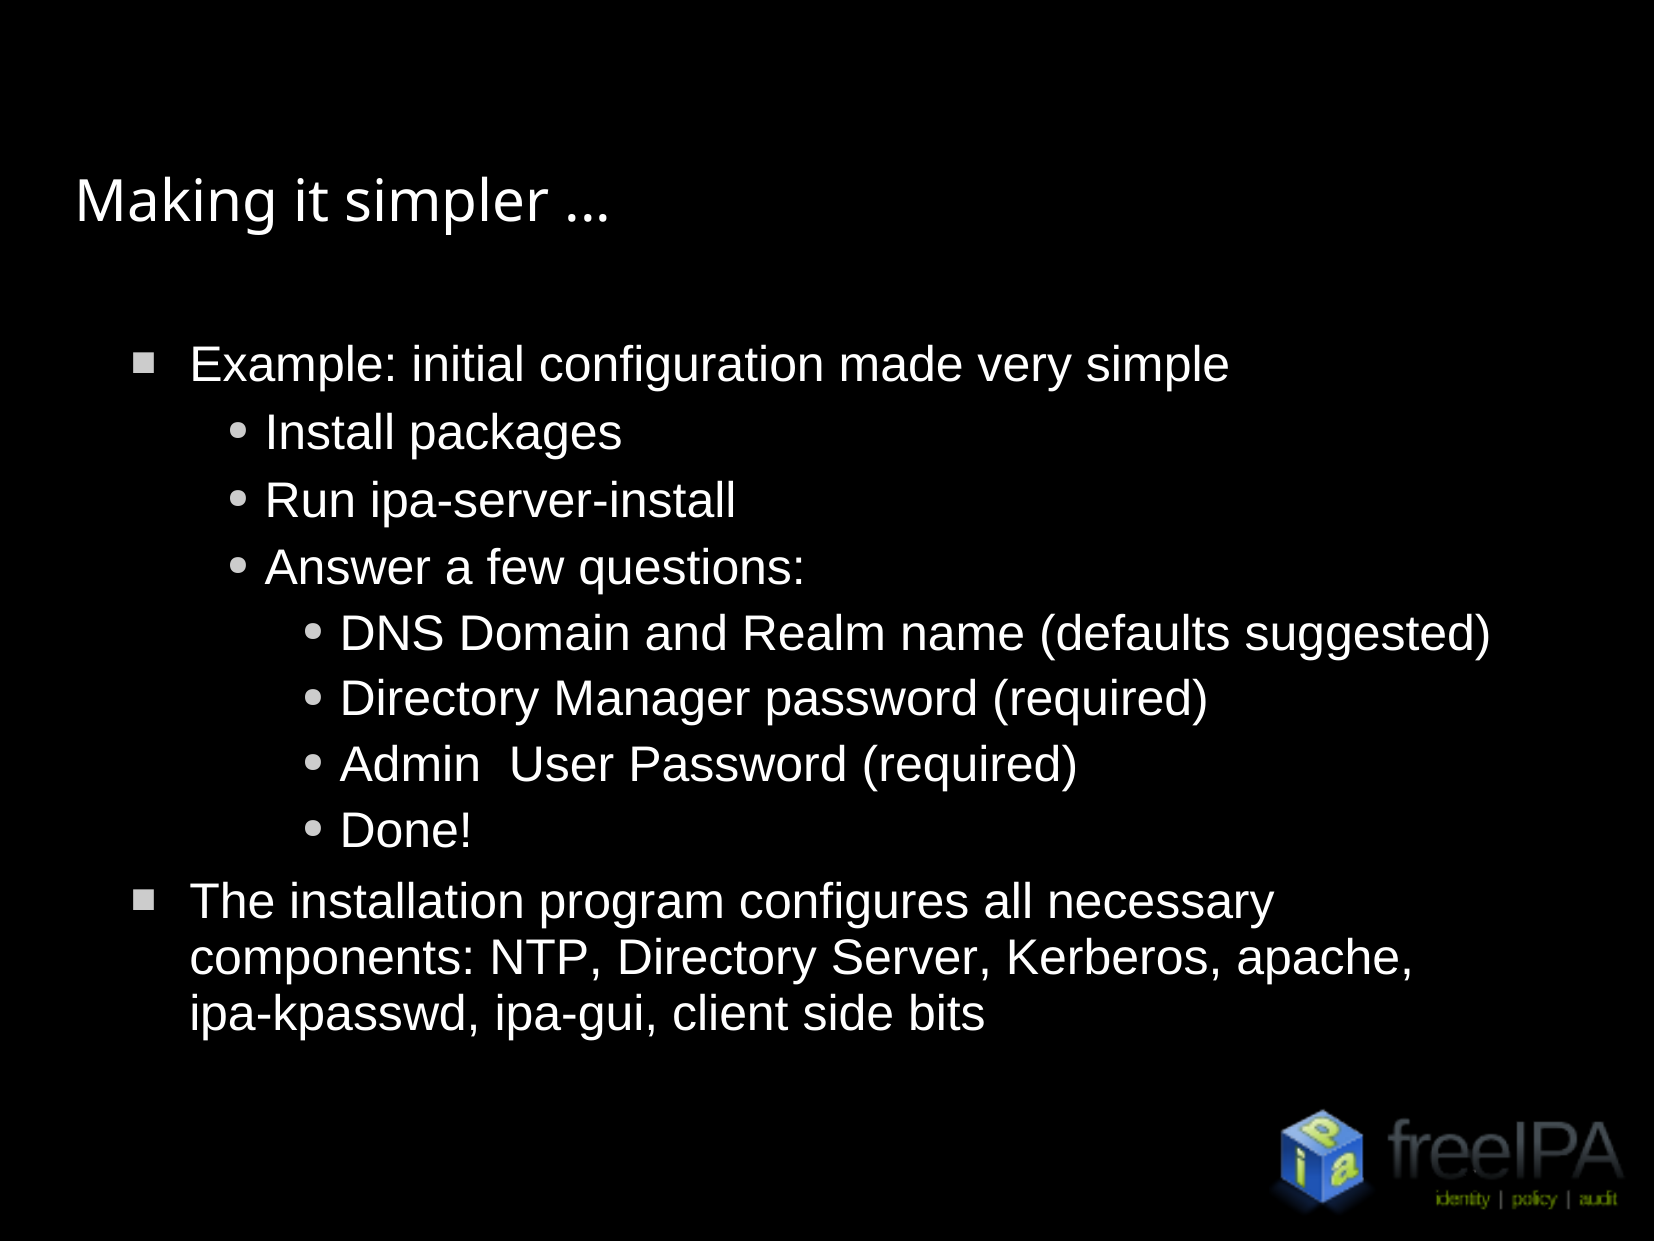

# Making it simpler ...
Example: initial configuration made very simple
Install packages
Run ipa-server-install
Answer a few questions:
DNS Domain and Realm name (defaults suggested)
Directory Manager password (required)
Admin User Password (required)
Done!
The installation program configures all necessary components: NTP, Directory Server, Kerberos, apache, ipa-kpasswd, ipa-gui, client side bits